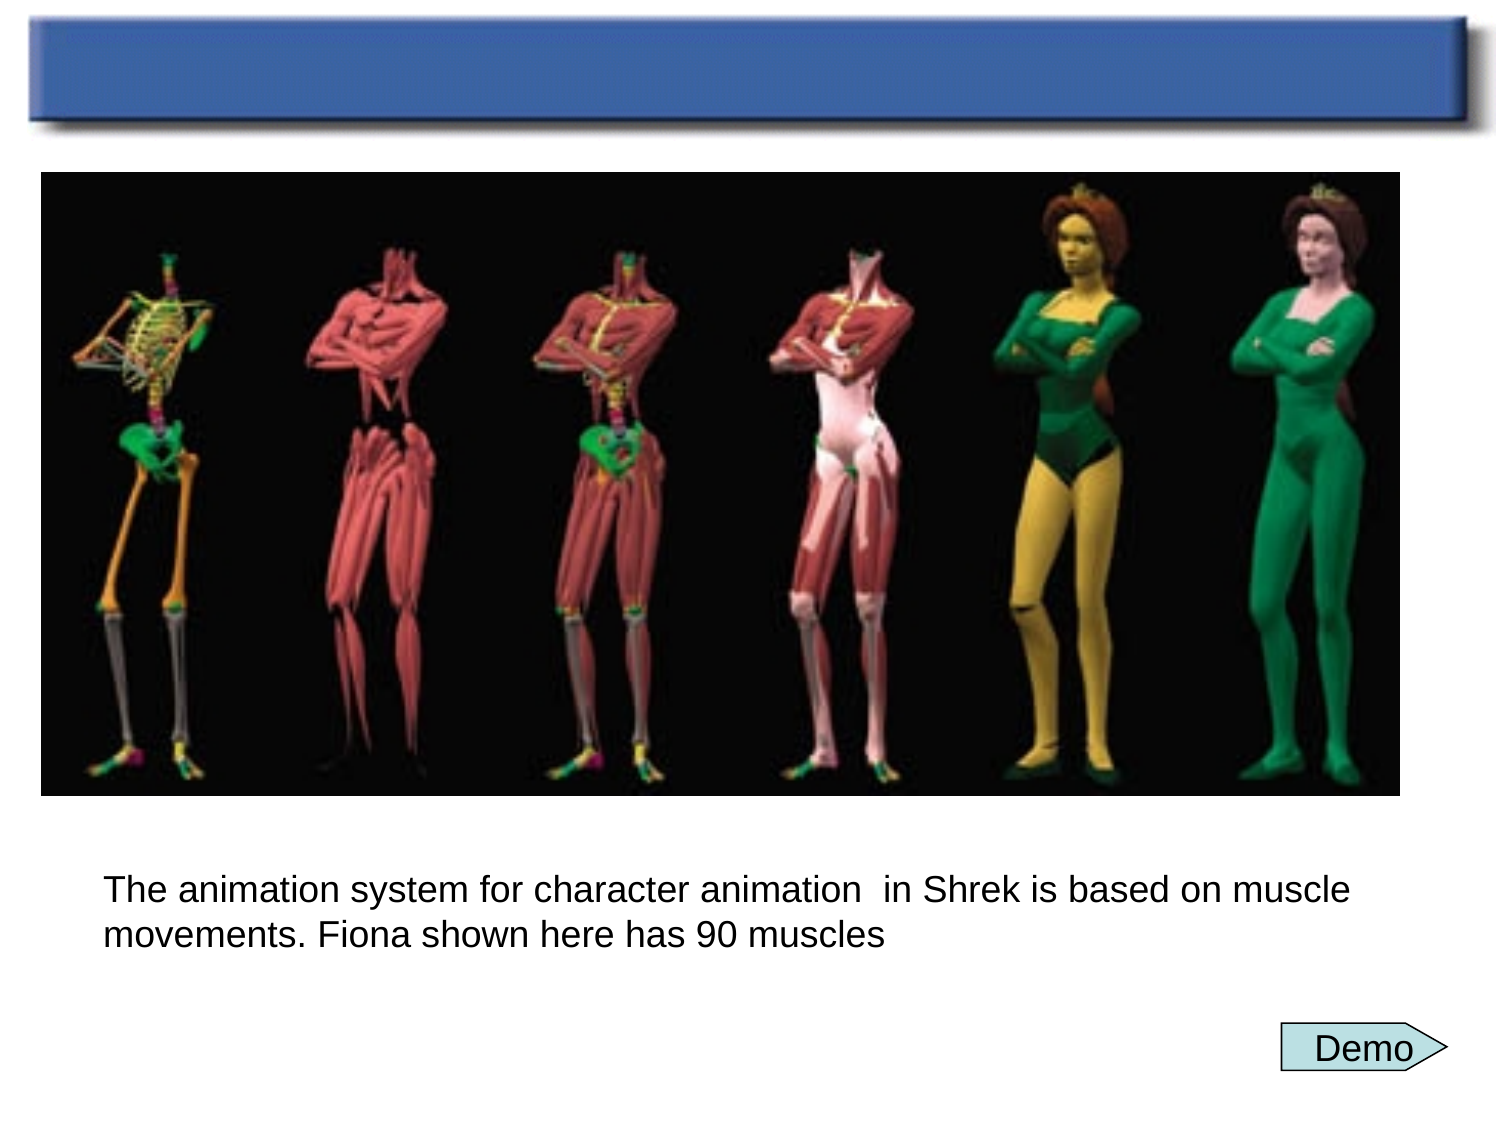

The animation system for character animation in Shrek is based on muscle movements. Fiona shown here has 90 muscles
Demo